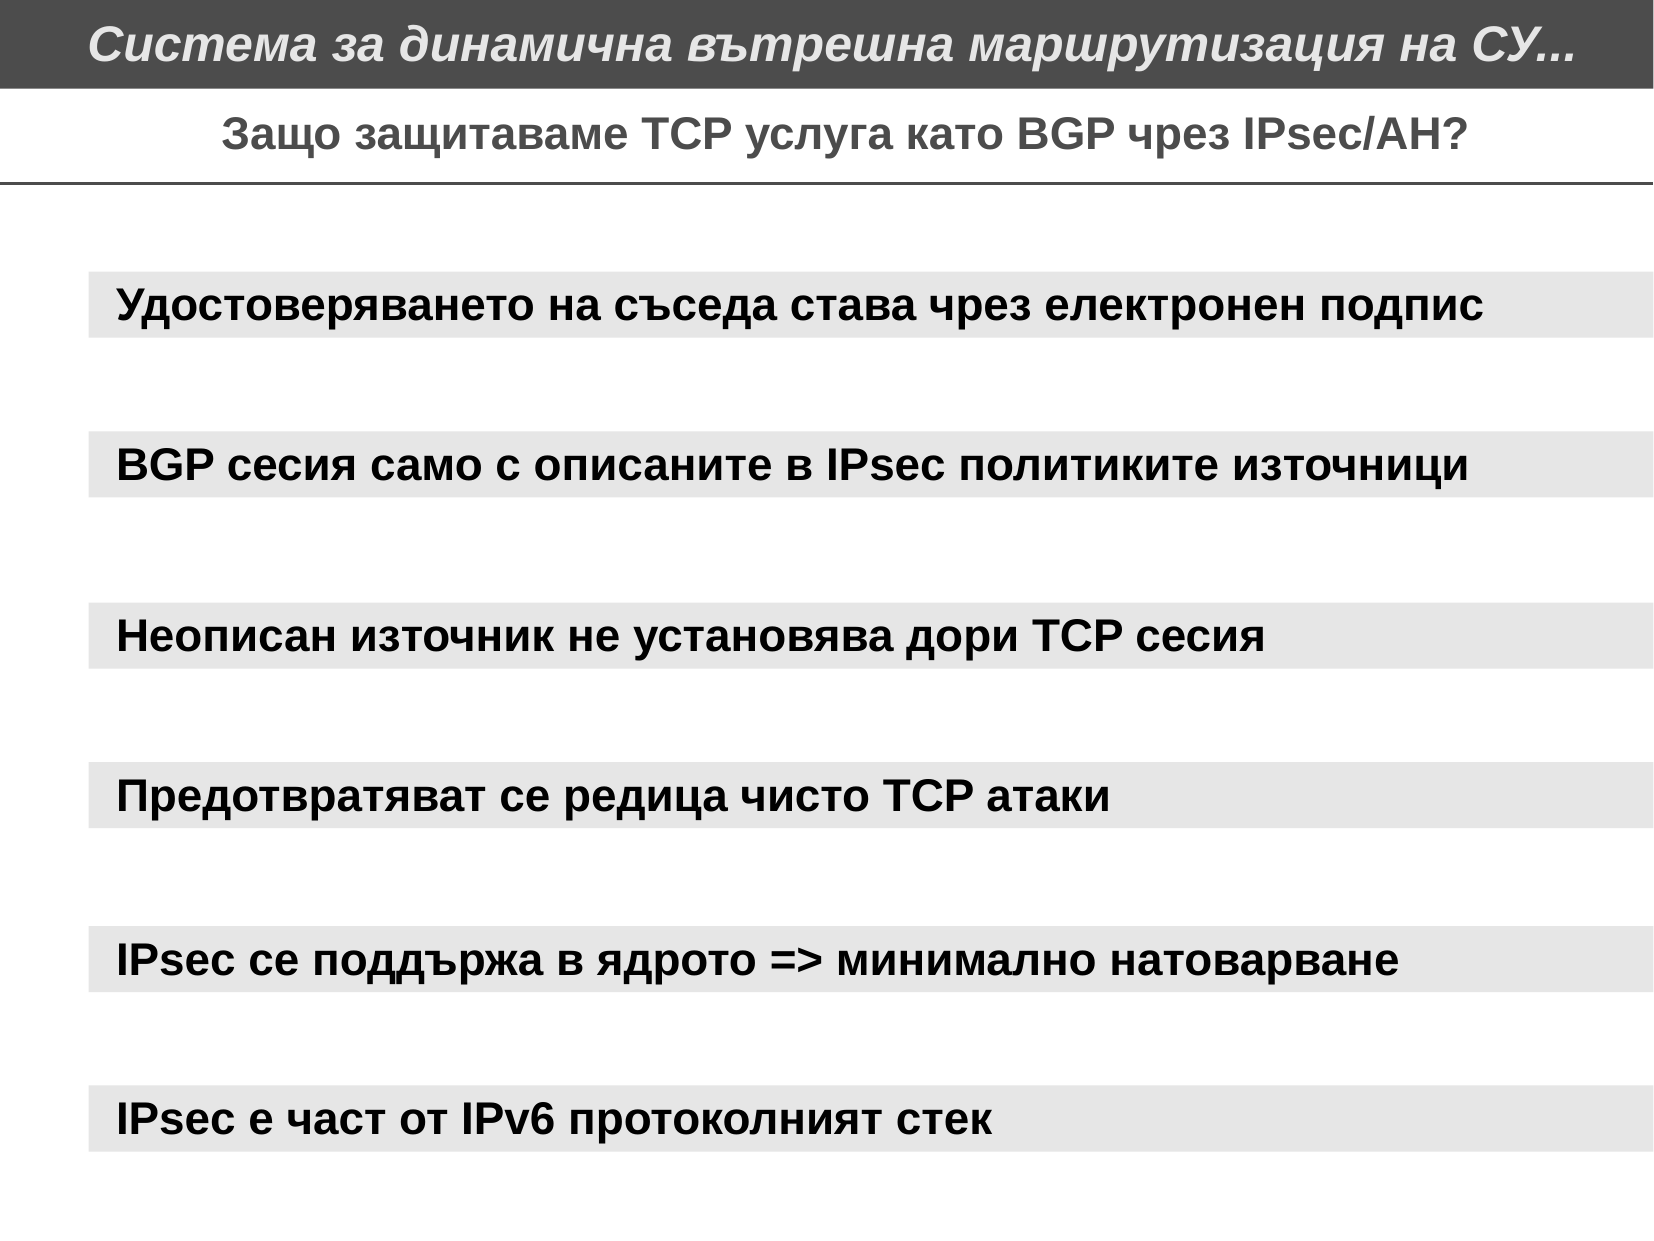

Система за динамична вътрешна маршрутизация на СУ...
Защо защитаваме TCP услуга като BGP чрез IPsec/AH?
 Удостоверяването на съседа става чрез електронен подпис
 BGP сесия само с описаните в IPsec политиките източници
 Неописан източник не установява дори TCP сесия
 Предотвратяват се редица чисто TCP атаки
 IPsec се поддържа в ядрото => минимално натоварване
 IPsec е част от IPv6 протоколният стек